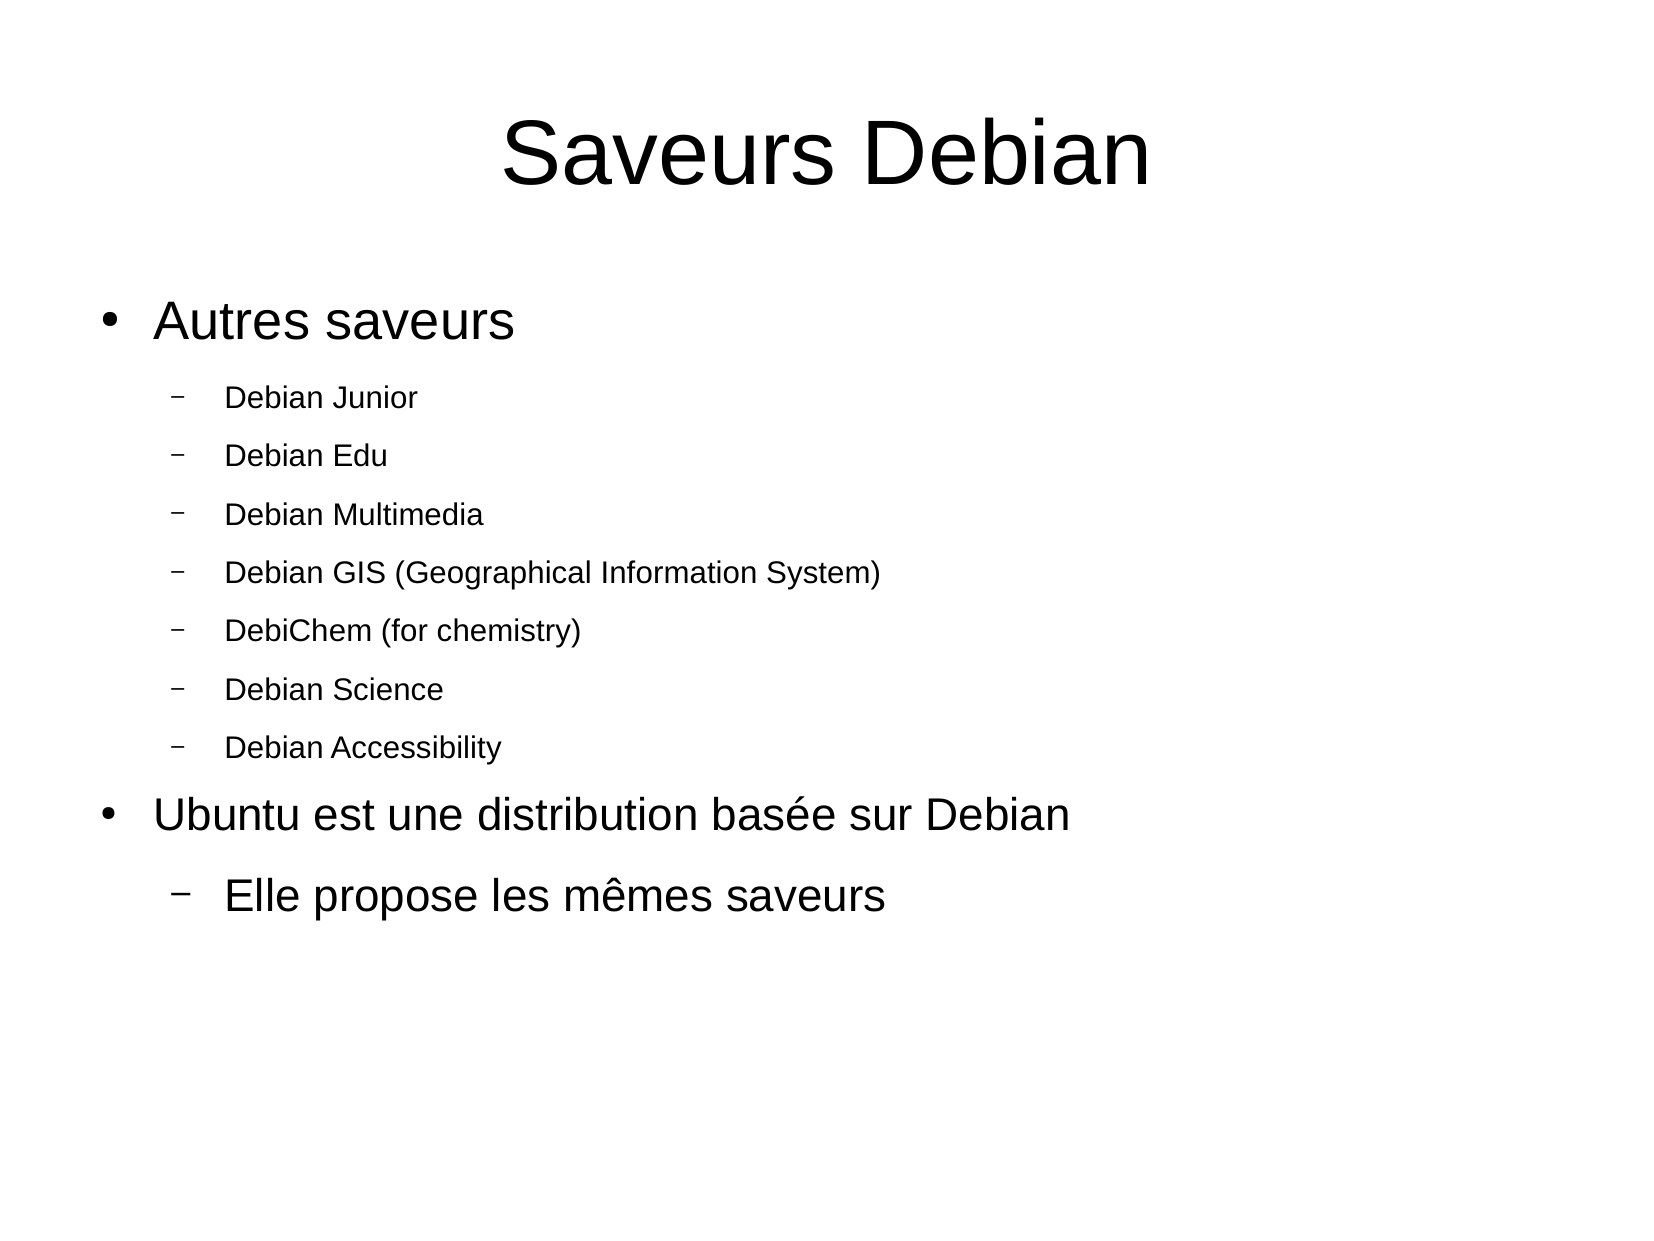

# Saveurs Debian
Autres saveurs
Debian Junior
Debian Edu
Debian Multimedia
Debian GIS (Geographical Information System)
DebiChem (for chemistry)
Debian Science
Debian Accessibility
Ubuntu est une distribution basée sur Debian
Elle propose les mêmes saveurs